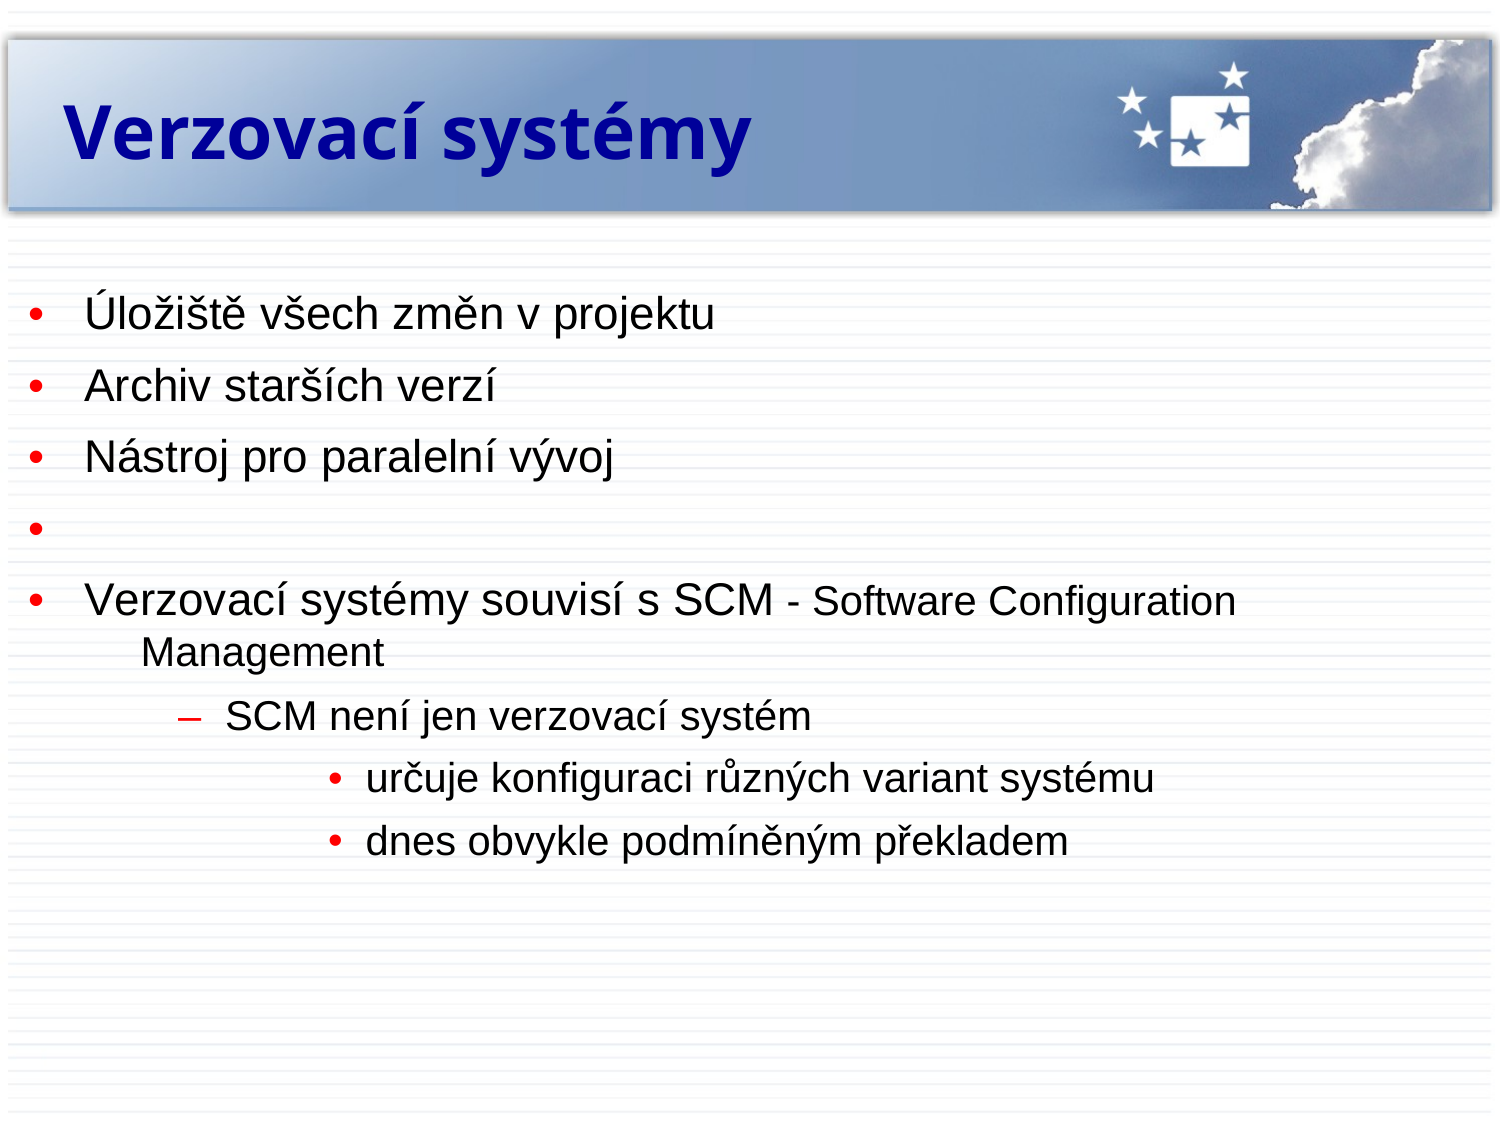

# Verzovací systémy
Úložiště všech změn v projektu
Archiv starších verzí
Nástroj pro paralelní vývoj
Verzovací systémy souvisí s SCM - Software Configuration Management
SCM není jen verzovací systém
určuje konfiguraci různých variant systému
dnes obvykle podmíněným překladem